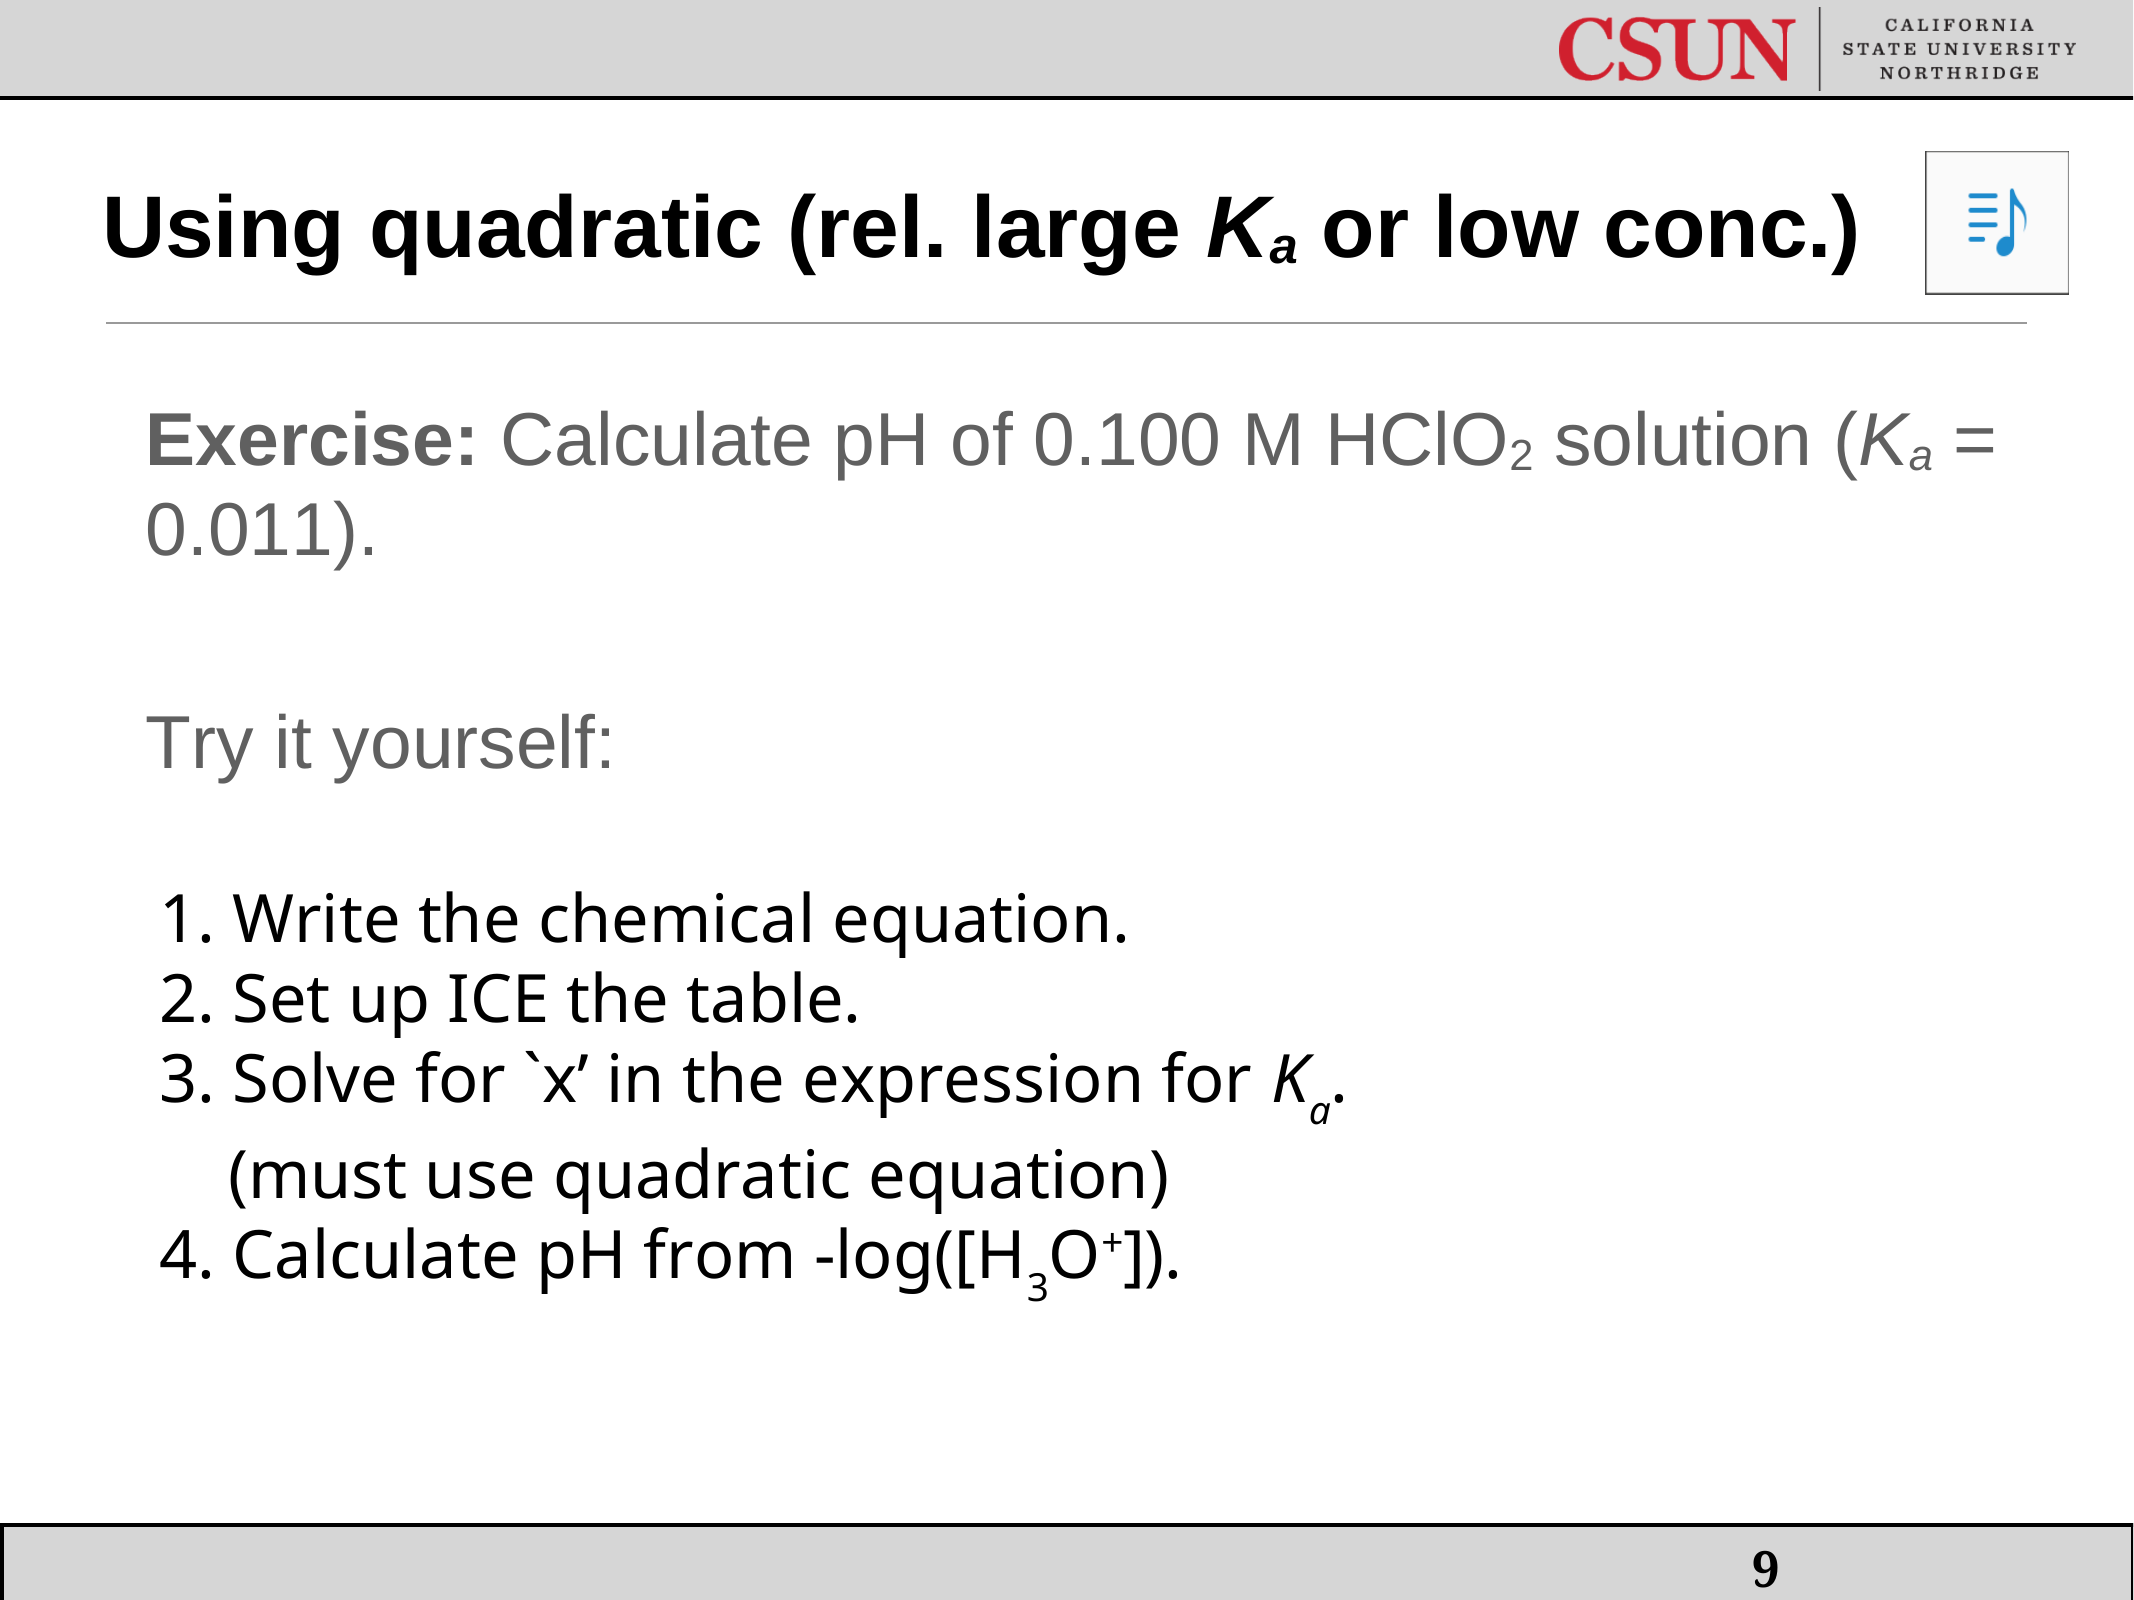

# Using quadratic (rel. large Ka or low conc.)
Exercise: Calculate pH of 0.100 M HClO2 solution (Ka = 0.011).
Try it yourself:
1. Write the chemical equation.
2. Set up ICE the table.
3. Solve for `x’ in the expression for Ka.
 (must use quadratic equation)
4. Calculate pH from -log([H3O+]).
9